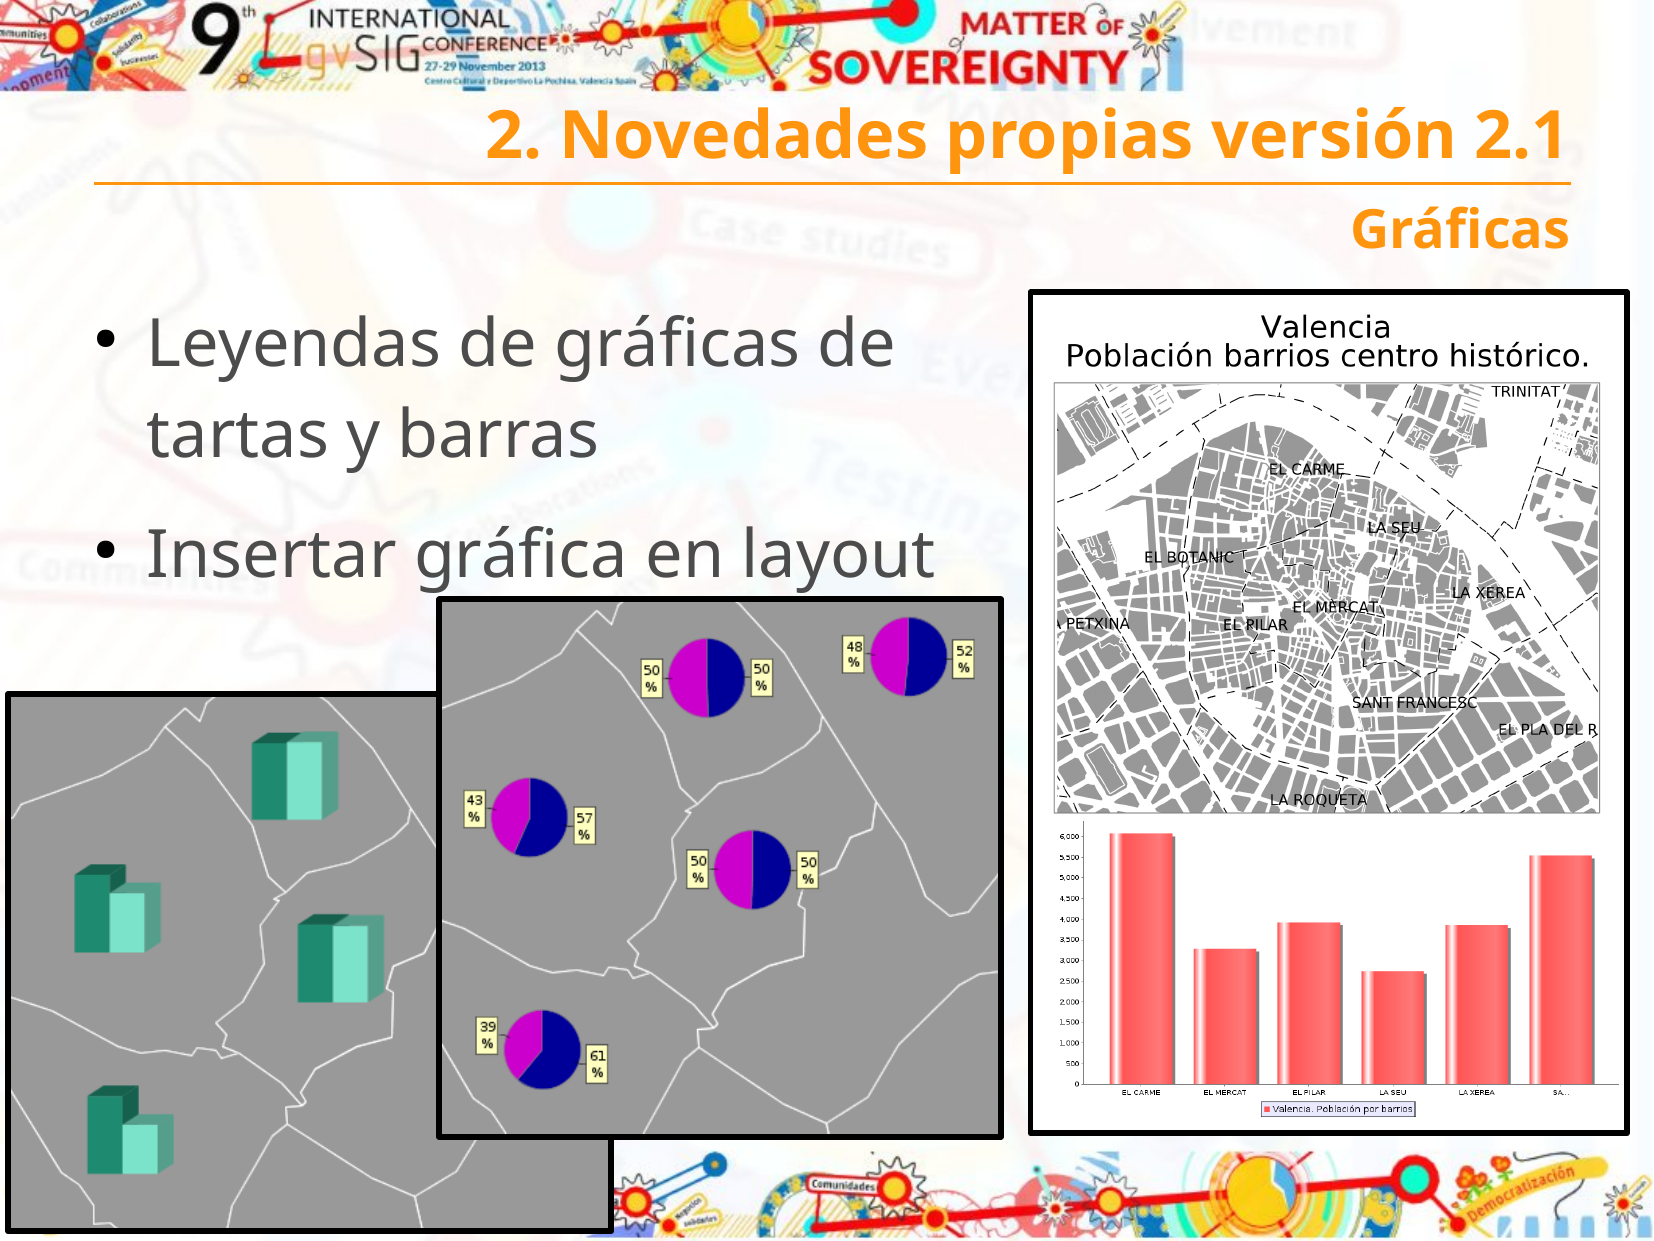

# 2. Novedades propias versión 2.1
Gráficas
Leyendas de gráficas de tartas y barras
Insertar gráfica en layout